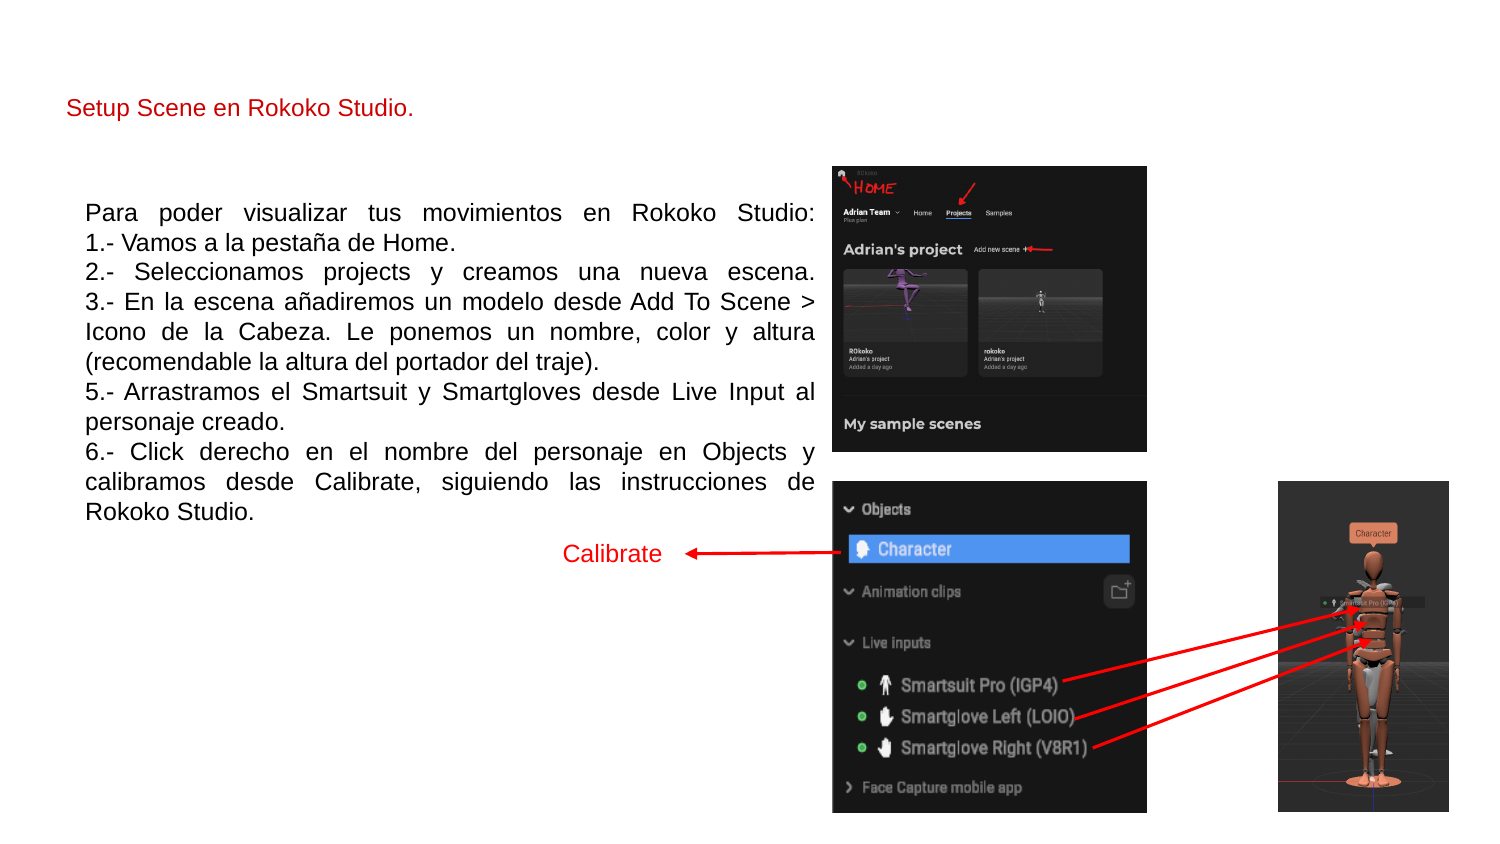

# Setup Scene en Rokoko Studio.
Para poder visualizar tus movimientos en Rokoko Studio:
1.- Vamos a la pestaña de Home.
2.- Seleccionamos projects y creamos una nueva escena.
3.- En la escena añadiremos un modelo desde Add To Scene > Icono de la Cabeza. Le ponemos un nombre, color y altura (recomendable la altura del portador del traje).
5.- Arrastramos el Smartsuit y Smartgloves desde Live Input al personaje creado.
6.- Click derecho en el nombre del personaje en Objects y calibramos desde Calibrate, siguiendo las instrucciones de Rokoko Studio.
Calibrate